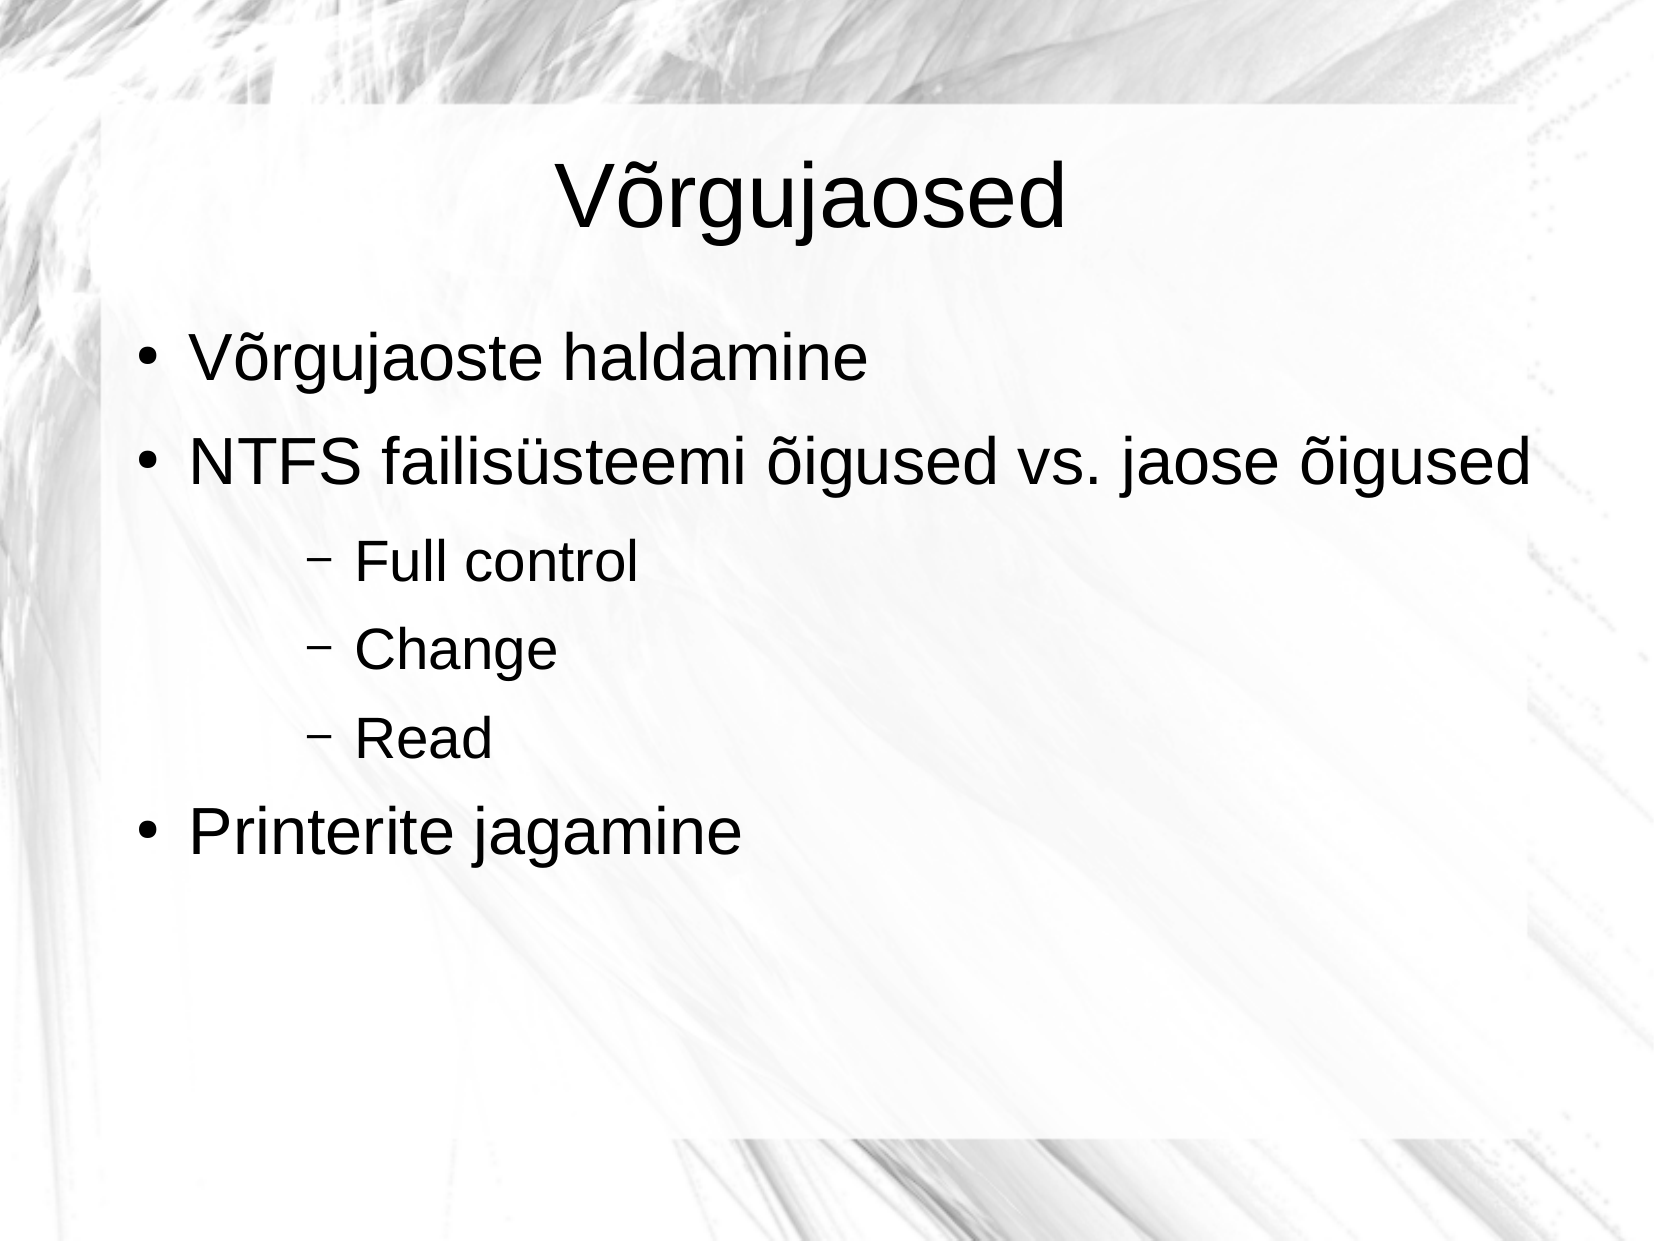

# Võrgujaosed
Võrgujaoste haldamine
NTFS failisüsteemi õigused vs. jaose õigused
Full control
Change
Read
Printerite jagamine